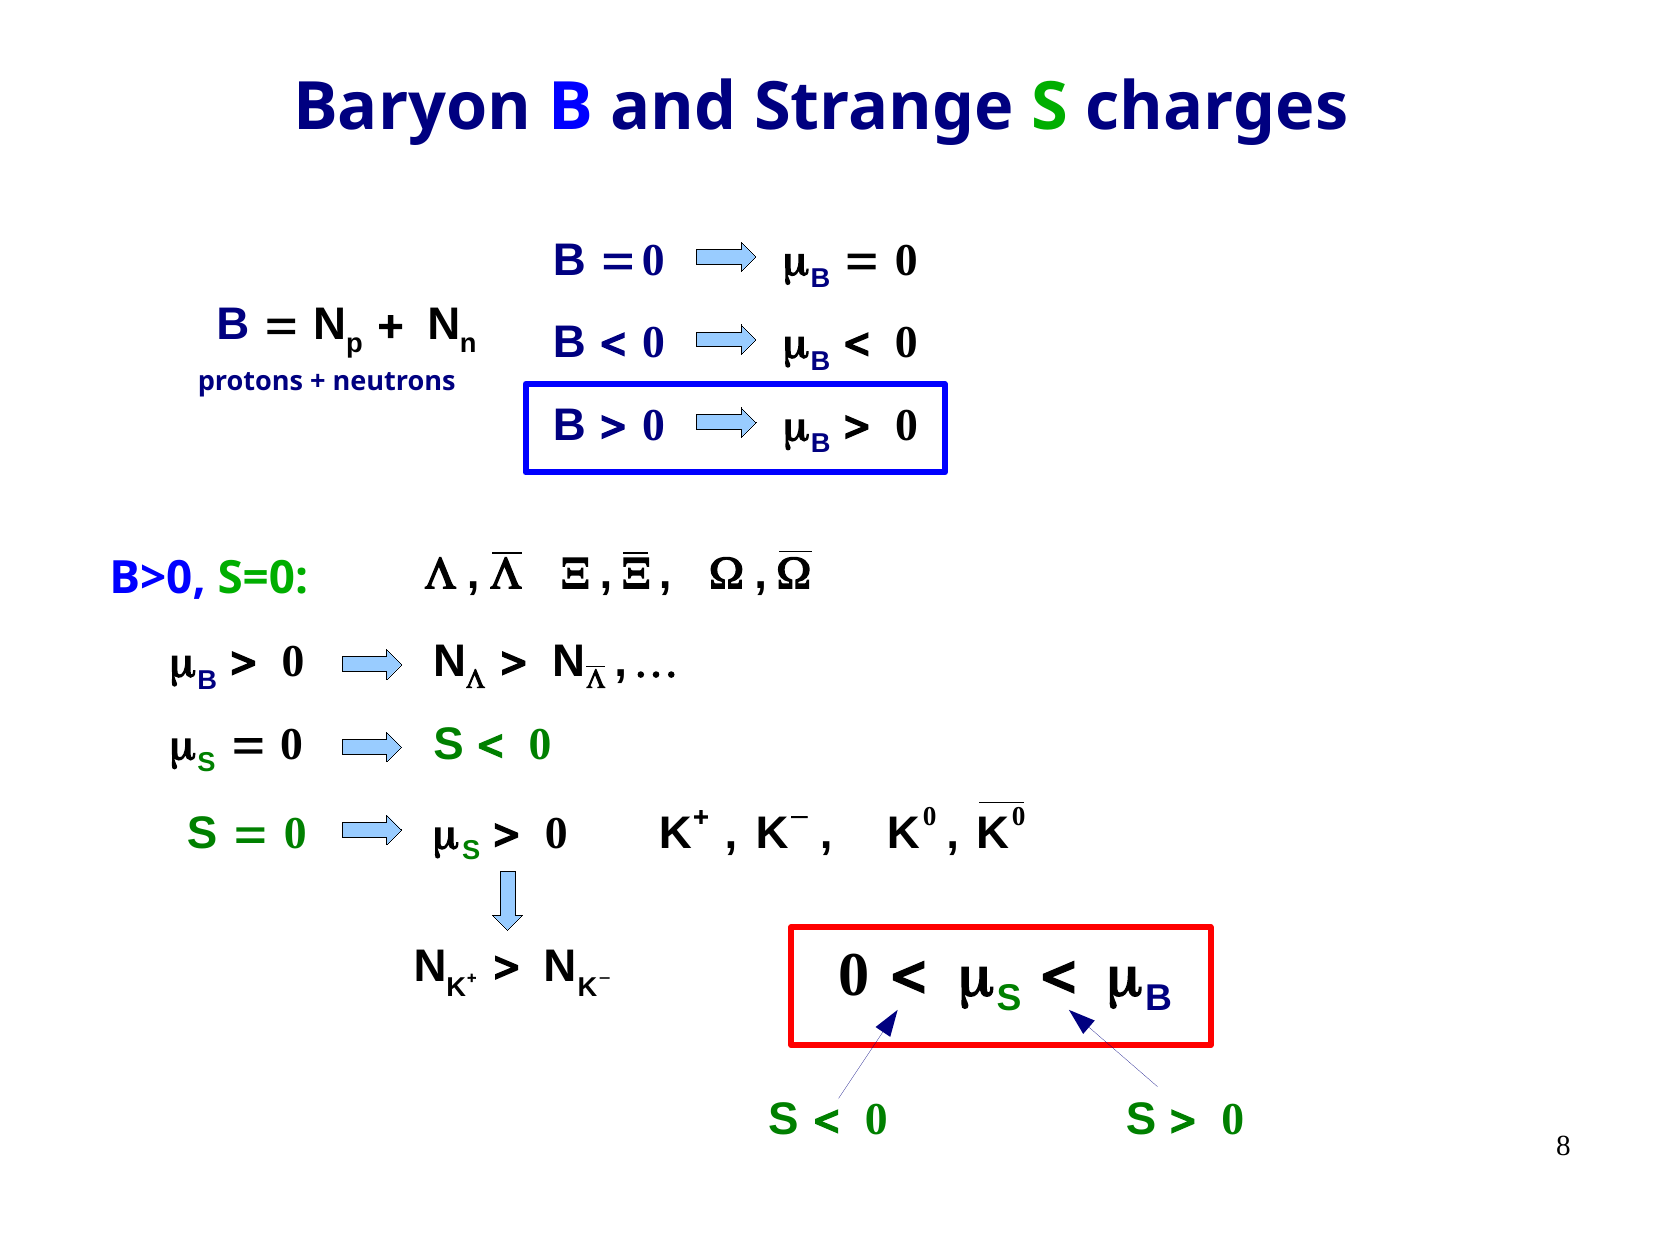

# Baryon B and Strange S charges
protons + neutrons
B>0, S=0:
8